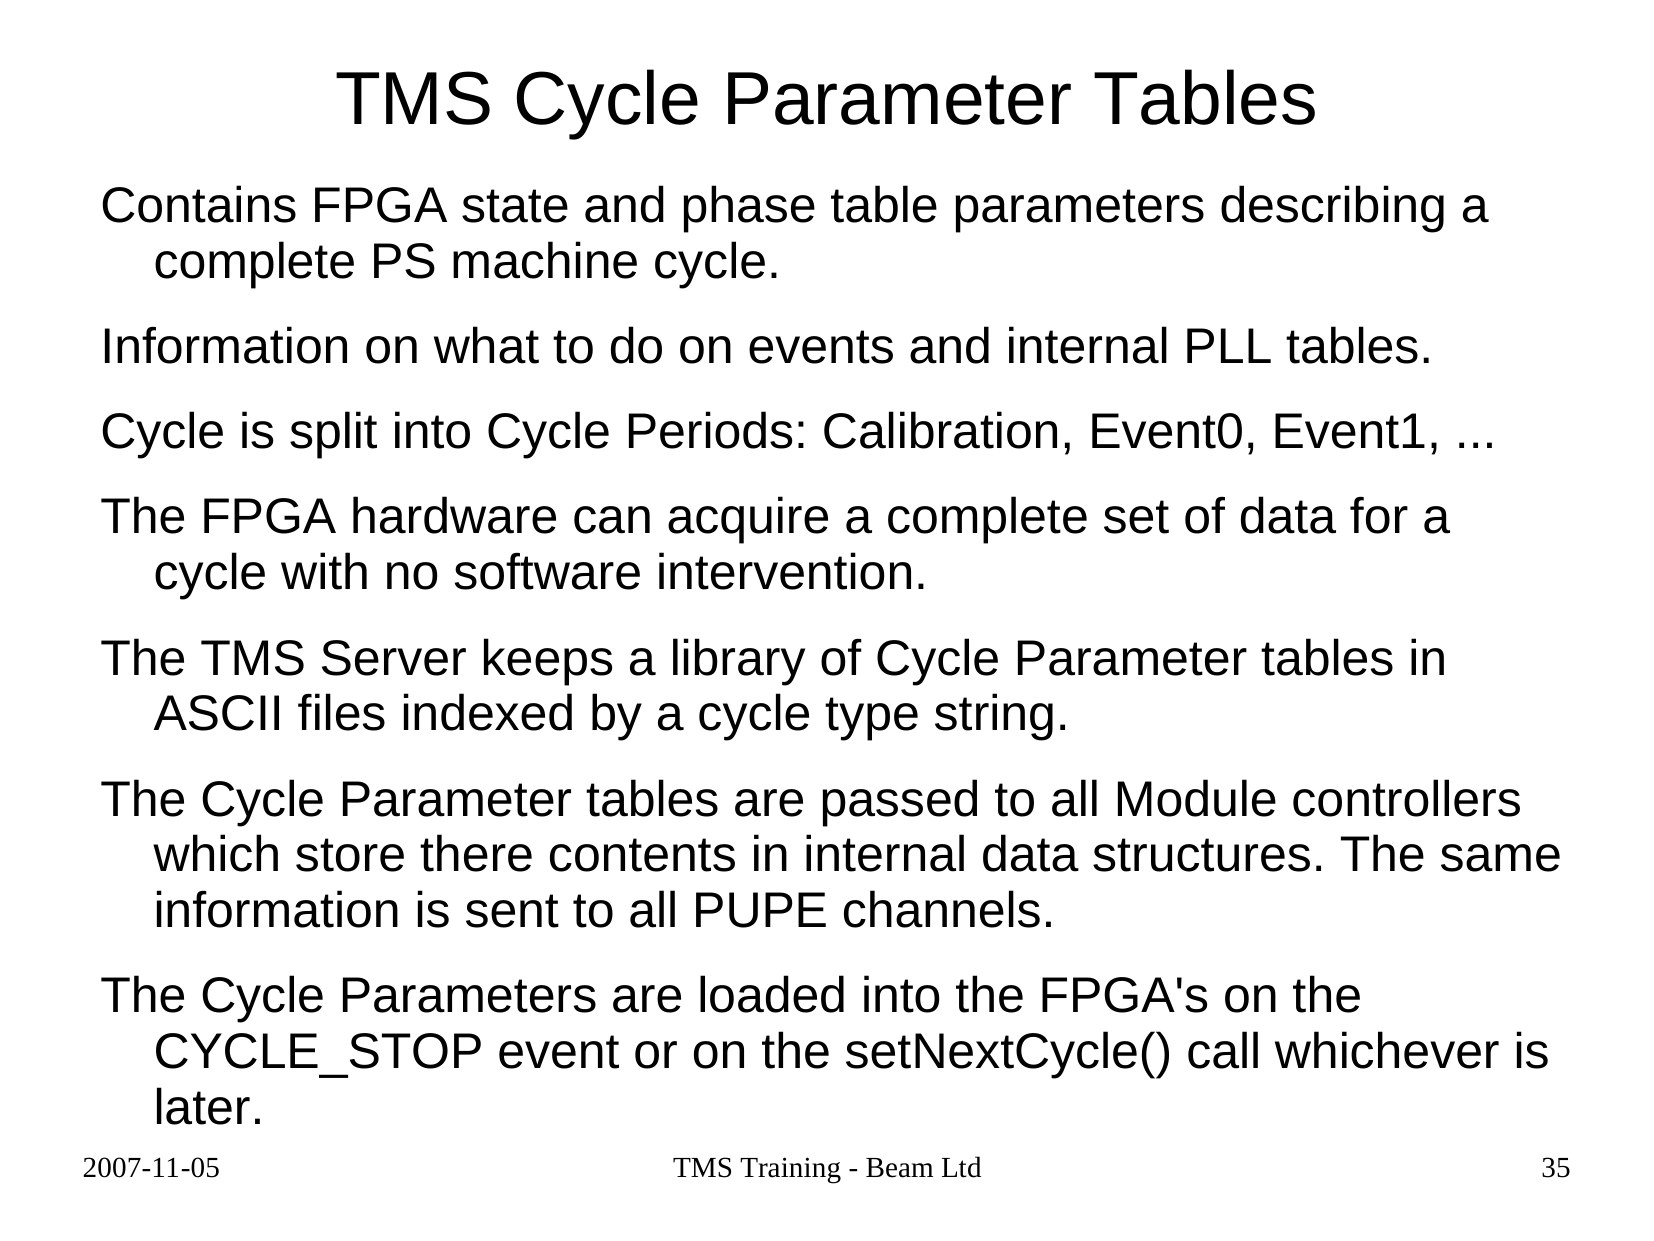

# TMS Cycle Parameter Tables
Contains FPGA state and phase table parameters describing a complete PS machine cycle.
Information on what to do on events and internal PLL tables.
Cycle is split into Cycle Periods: Calibration, Event0, Event1, ...
The FPGA hardware can acquire a complete set of data for a cycle with no software intervention.
The TMS Server keeps a library of Cycle Parameter tables in ASCII files indexed by a cycle type string.
The Cycle Parameter tables are passed to all Module controllers which store there contents in internal data structures. The same information is sent to all PUPE channels.
The Cycle Parameters are loaded into the FPGA's on the CYCLE_STOP event or on the setNextCycle() call whichever is later.
35